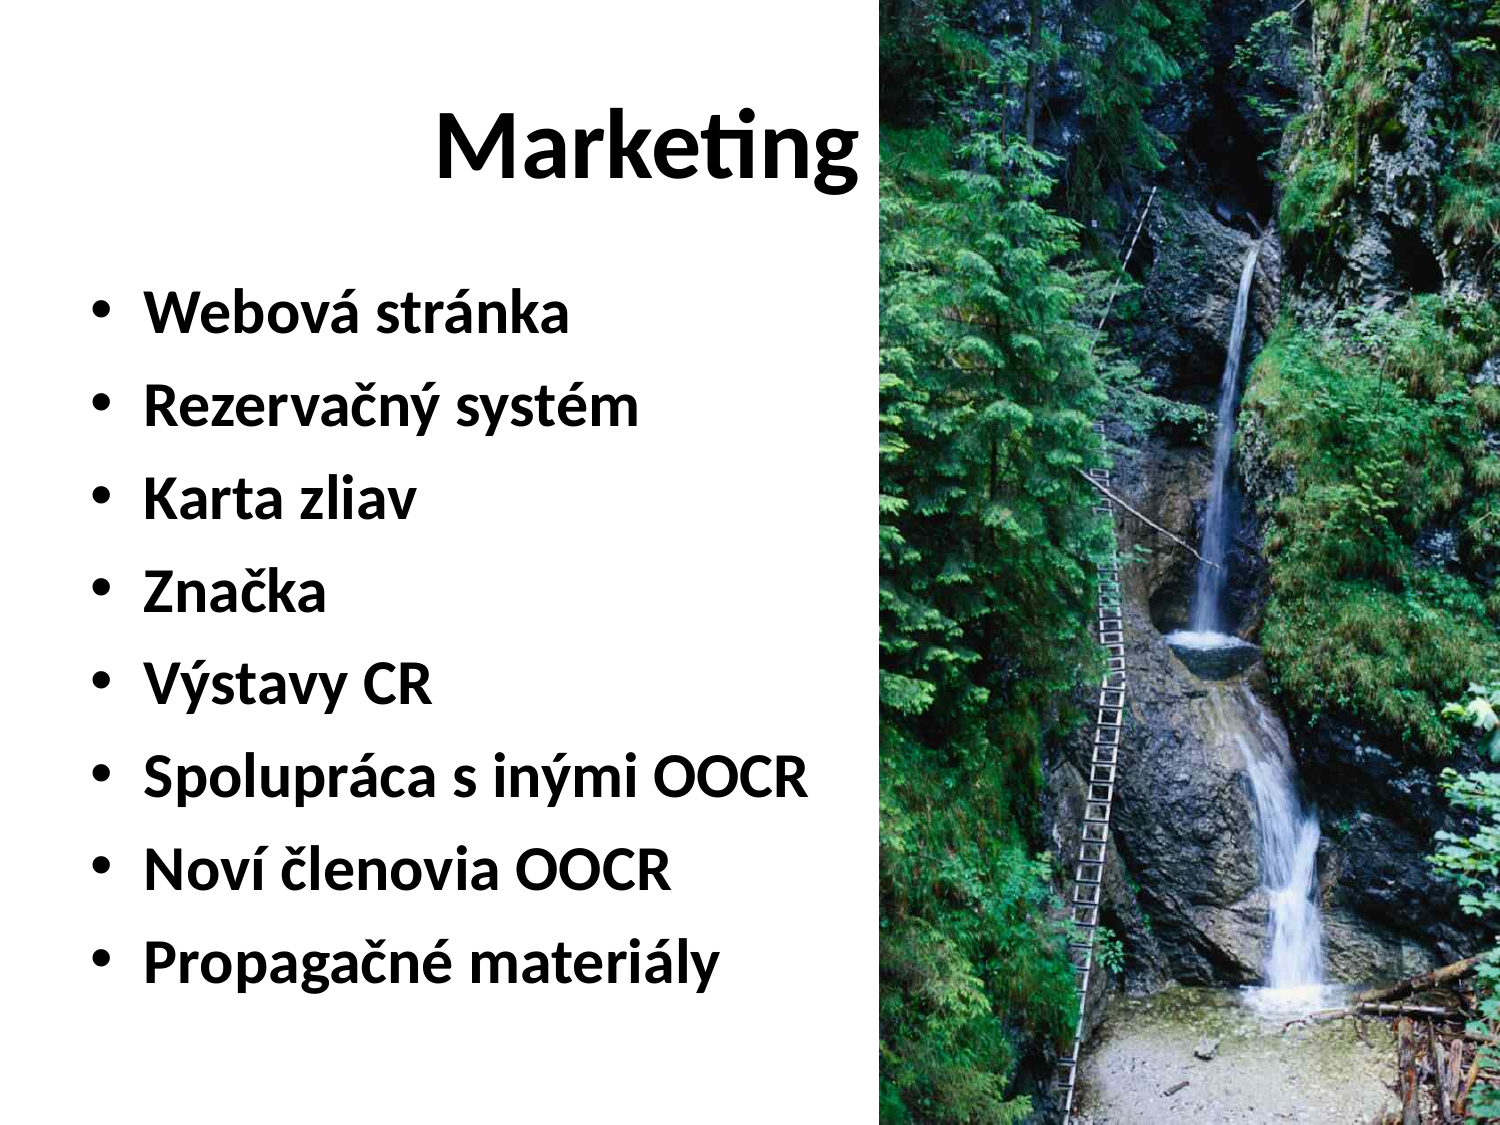

# Marketing
Webová stránka
Rezervačný systém
Karta zliav
Značka
Výstavy CR
Spolupráca s inými OOCR
Noví členovia OOCR
Propagačné materiály